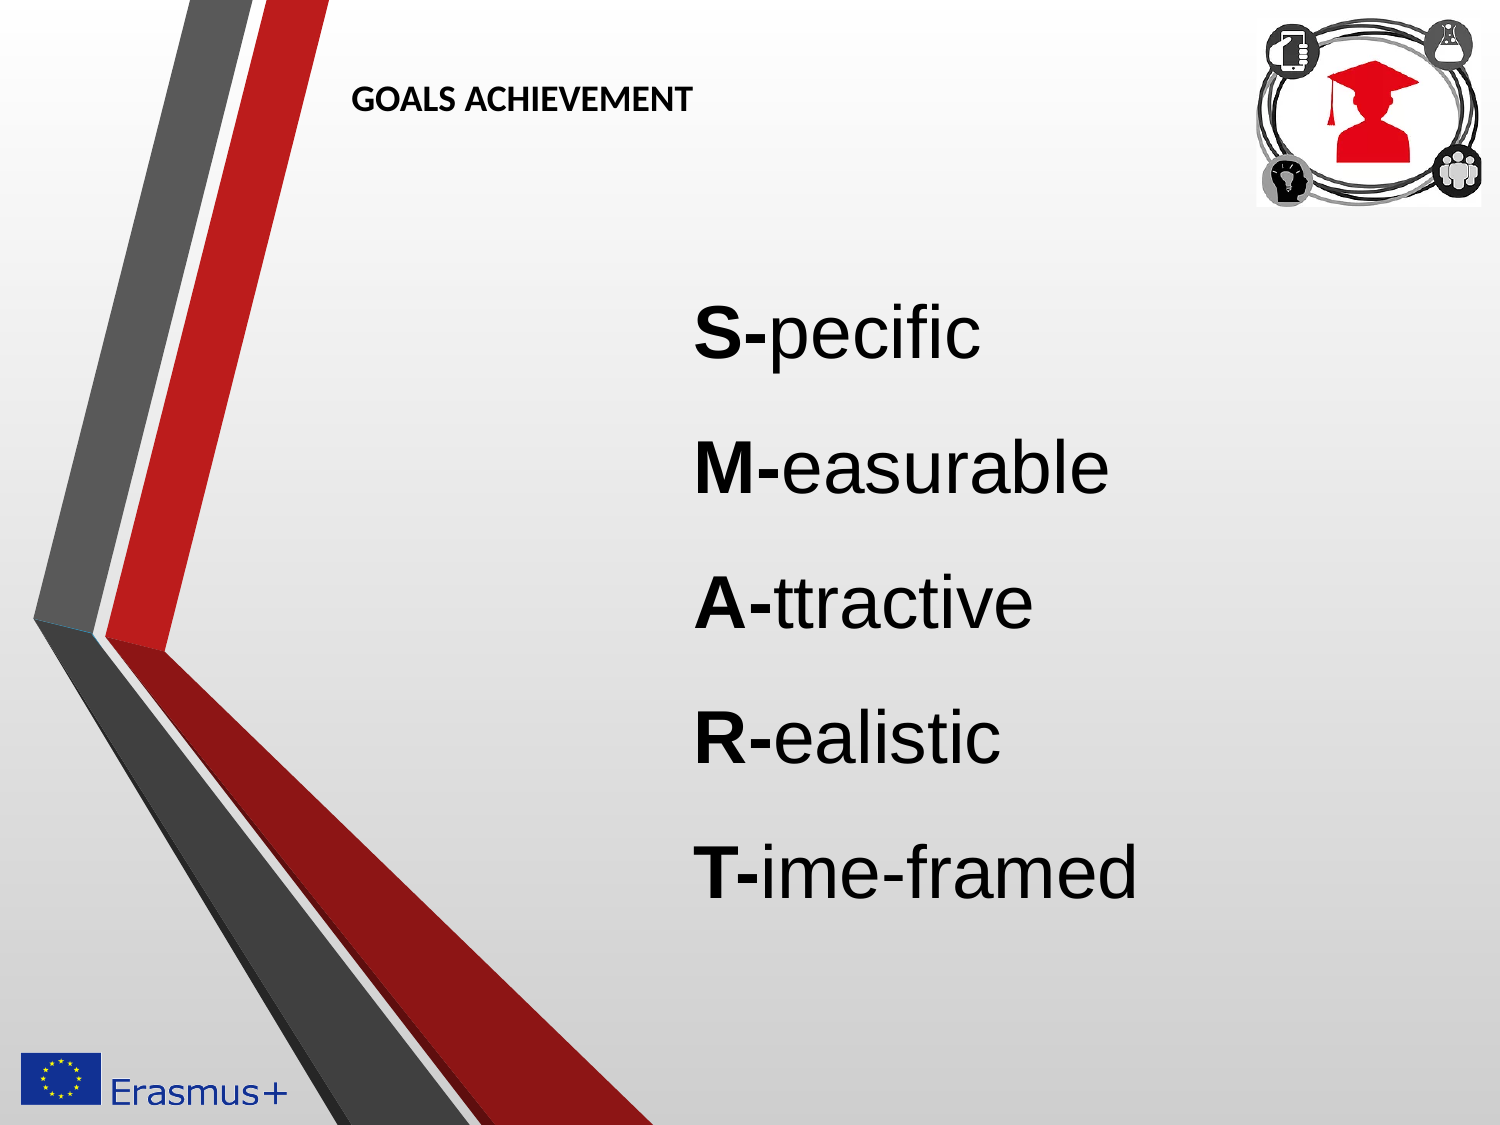

GOALS ACHIEVEMENT
S-pecific
M-easurable
A-ttractive
R-ealistic
T-ime-framed